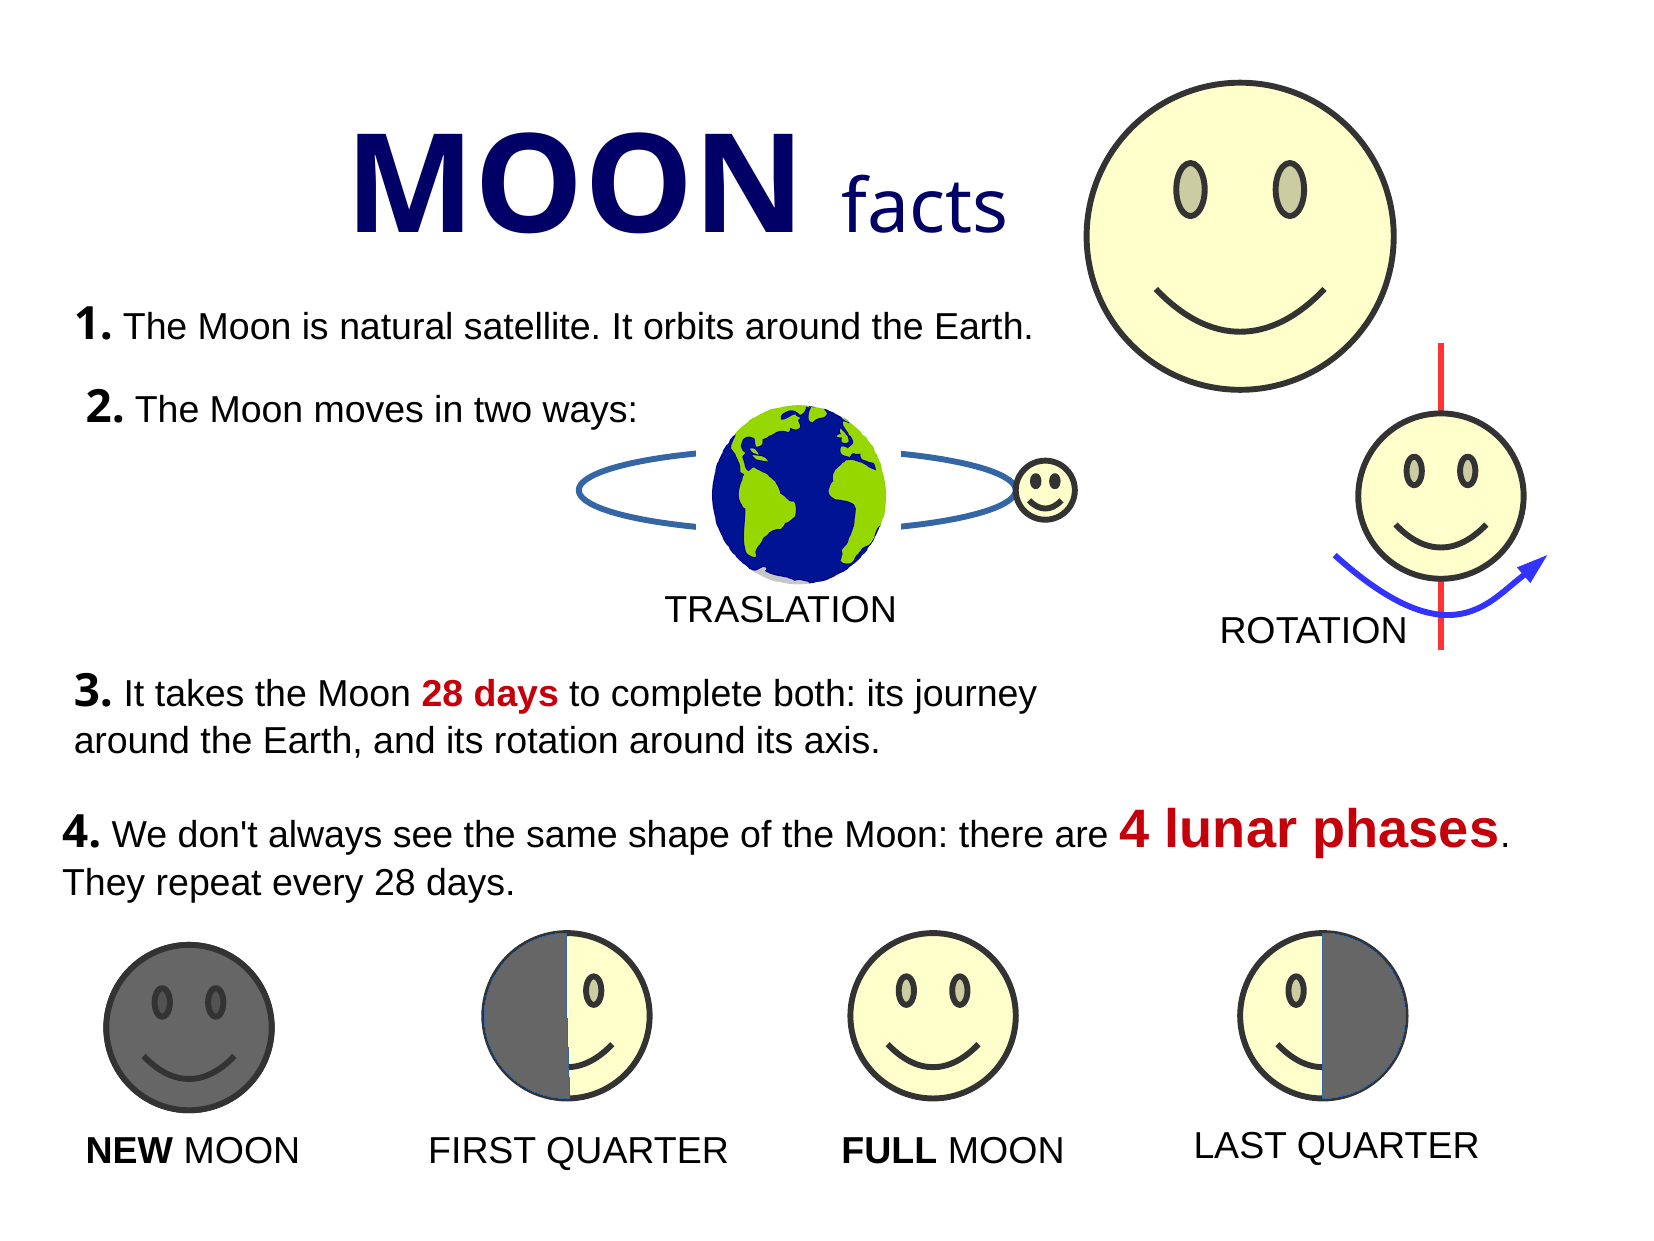

MOON facts
1. The Moon is natural satellite. It orbits around the Earth.
2. The Moon moves in two ways:
TRASLATION
ROTATION
3. It takes the Moon 28 days to complete both: its journey around the Earth, and its rotation around its axis.
4. We don't always see the same shape of the Moon: there are 4 lunar phases. They repeat every 28 days.
LAST QUARTER
NEW MOON
FIRST QUARTER
FULL MOON